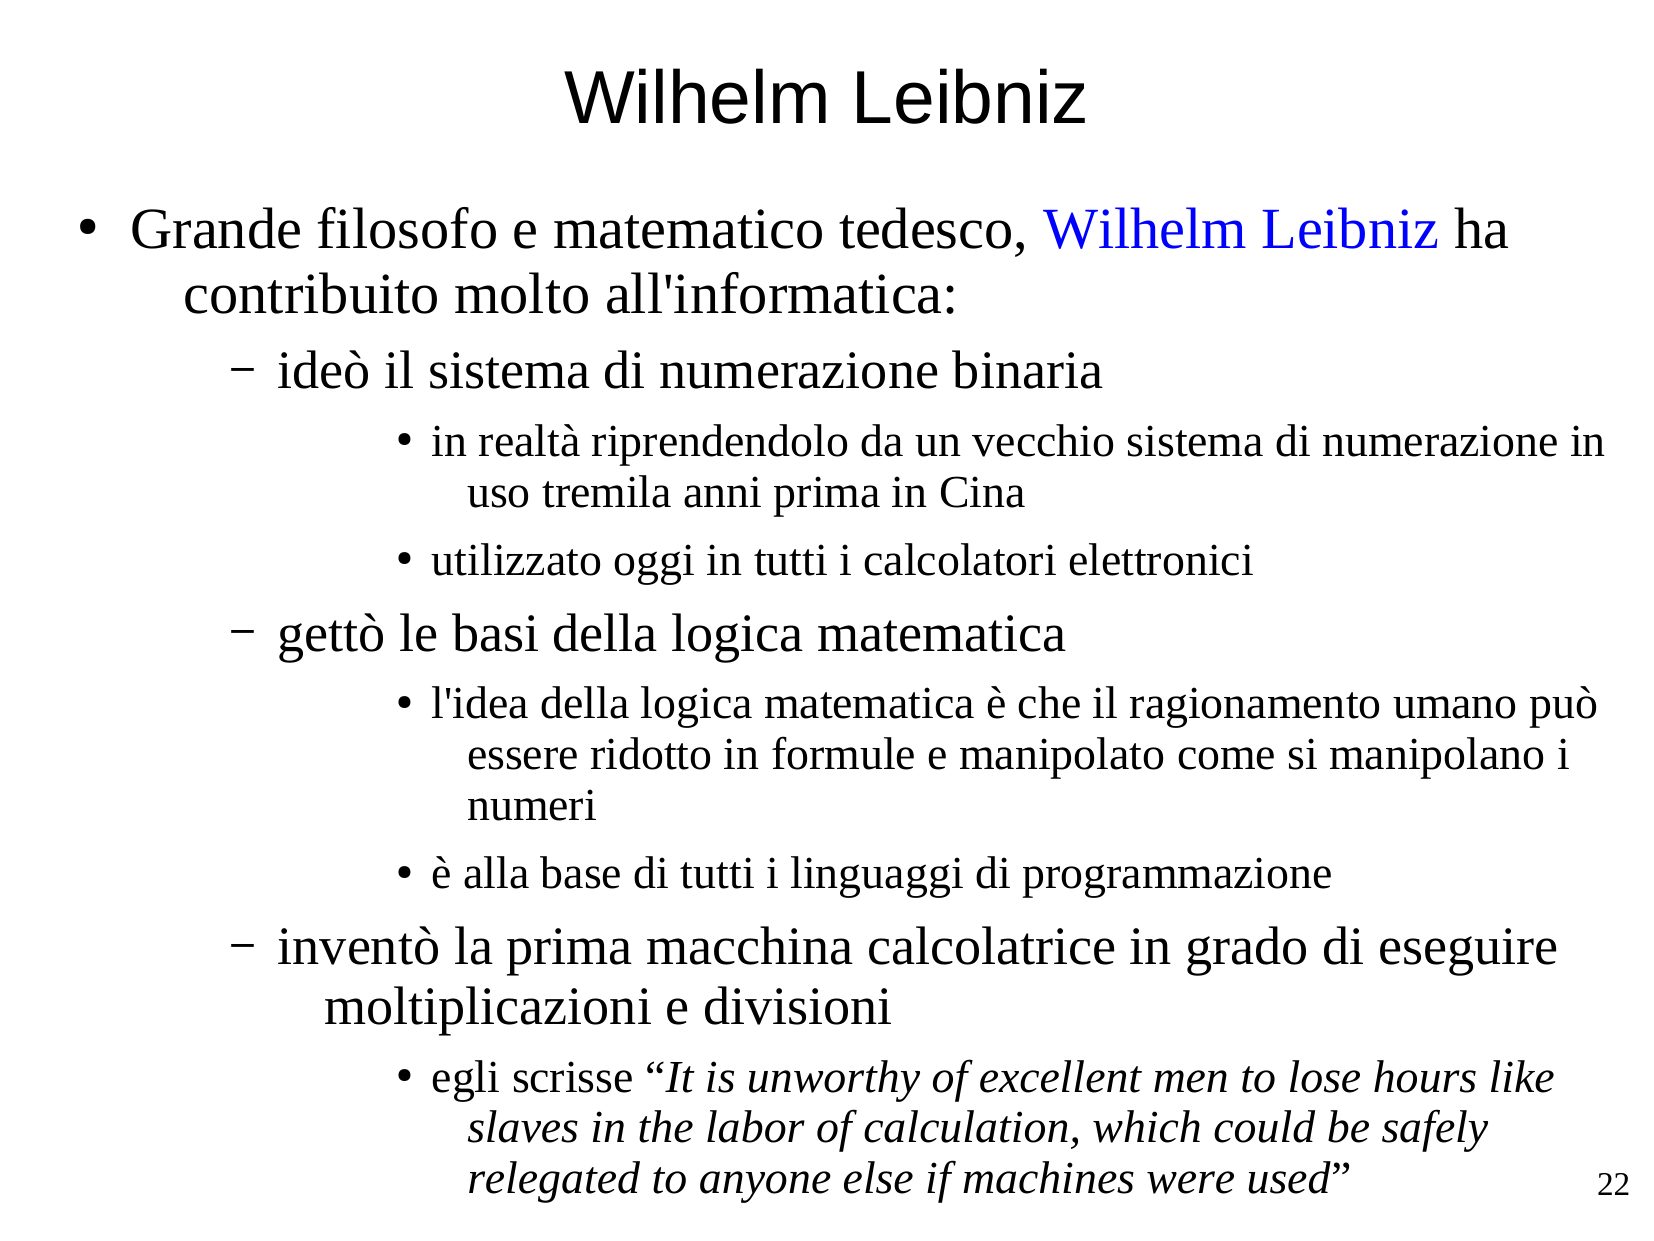

# Wilhelm Leibniz
Grande filosofo e matematico tedesco, Wilhelm Leibniz ha contribuito molto all'informatica:
ideò il sistema di numerazione binaria
in realtà riprendendolo da un vecchio sistema di numerazione in uso tremila anni prima in Cina
utilizzato oggi in tutti i calcolatori elettronici
gettò le basi della logica matematica
l'idea della logica matematica è che il ragionamento umano può essere ridotto in formule e manipolato come si manipolano i numeri
è alla base di tutti i linguaggi di programmazione
inventò la prima macchina calcolatrice in grado di eseguire moltiplicazioni e divisioni
egli scrisse “It is unworthy of excellent men to lose hours like slaves in the labor of calculation, which could be safely relegated to anyone else if machines were used”